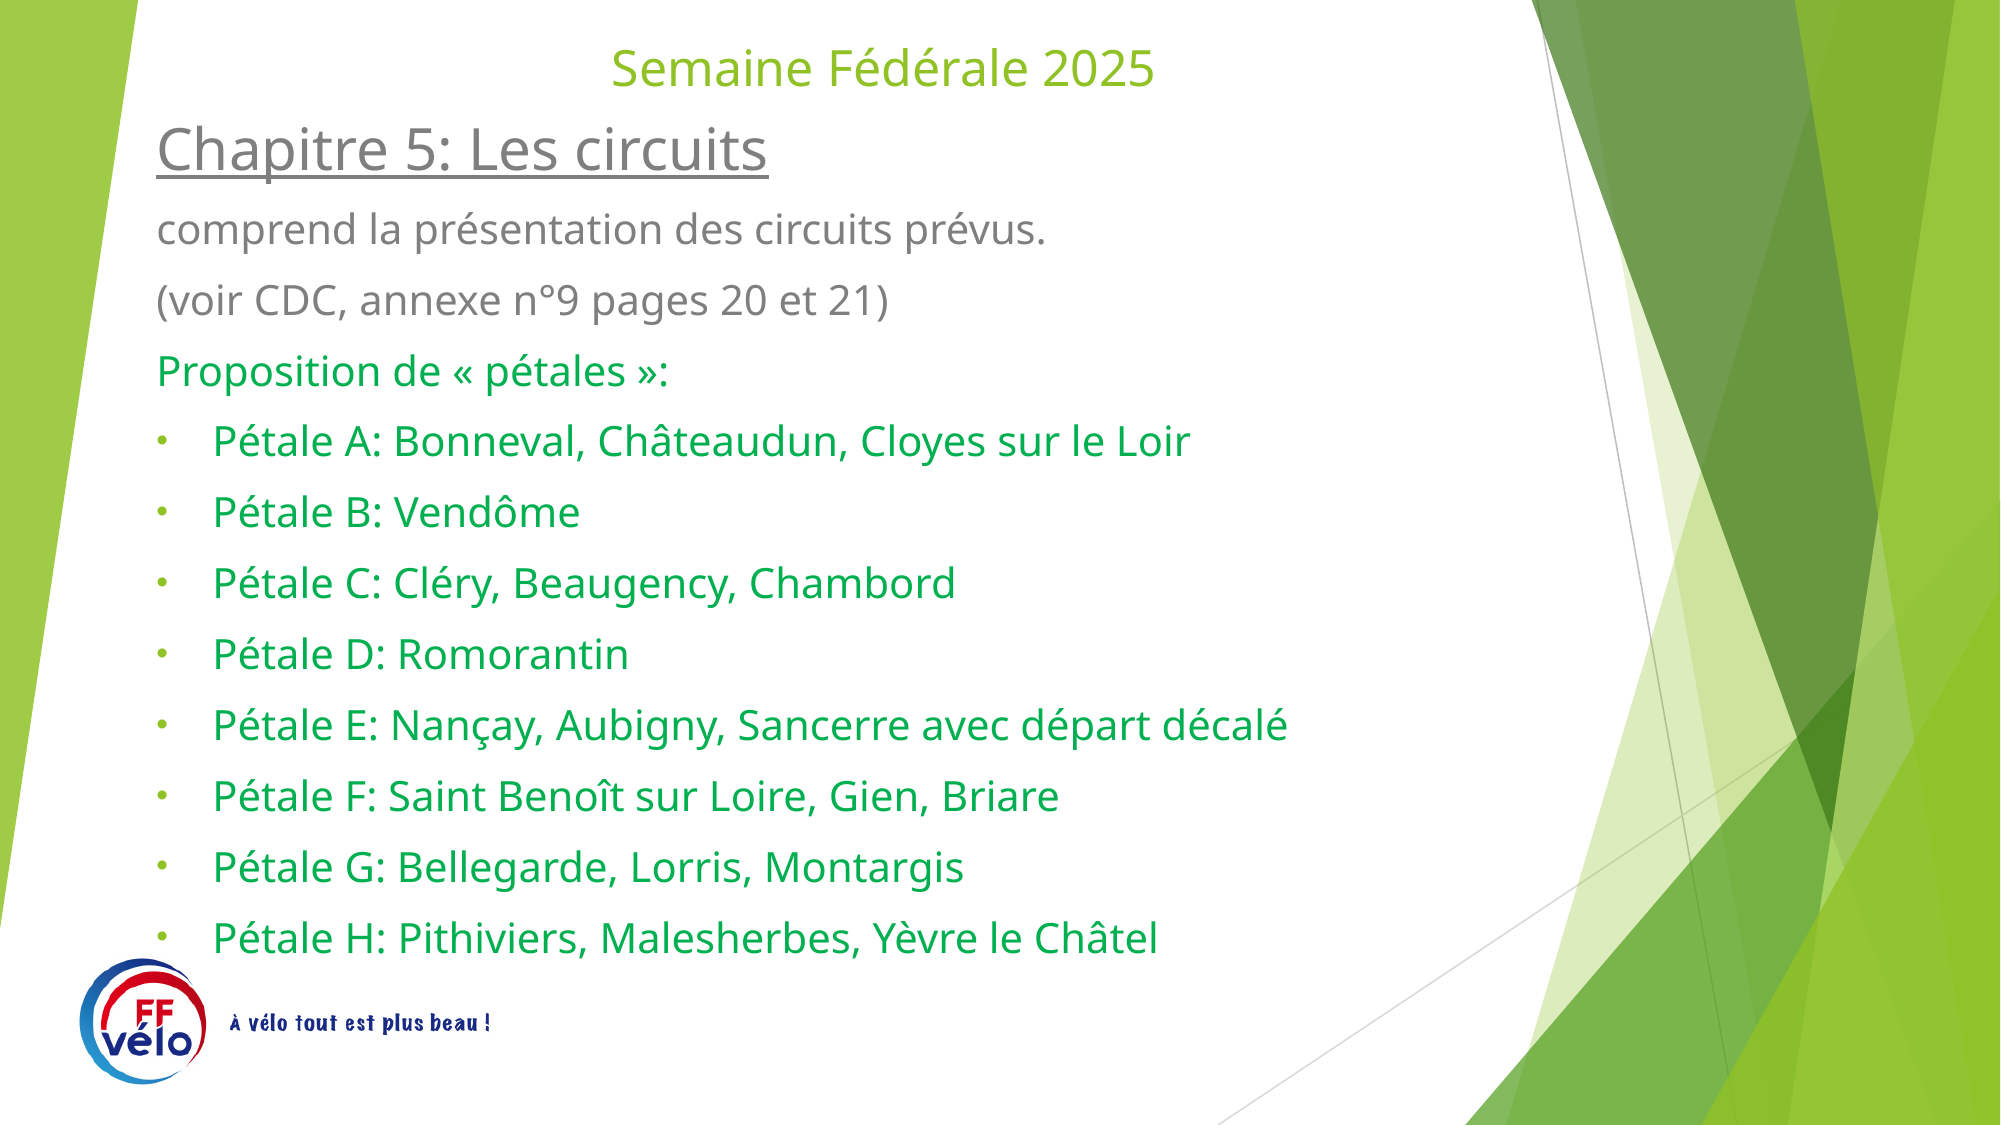

# Semaine Fédérale 2025
Chapitre 5: Les circuits
comprend la présentation des circuits prévus.
(voir CDC, annexe n°9 pages 20 et 21)
Proposition de « pétales »:
Pétale A: Bonneval, Châteaudun, Cloyes sur le Loir
Pétale B: Vendôme
Pétale C: Cléry, Beaugency, Chambord
Pétale D: Romorantin
Pétale E: Nançay, Aubigny, Sancerre avec départ décalé
Pétale F: Saint Benoît sur Loire, Gien, Briare
Pétale G: Bellegarde, Lorris, Montargis
Pétale H: Pithiviers, Malesherbes, Yèvre le Châtel